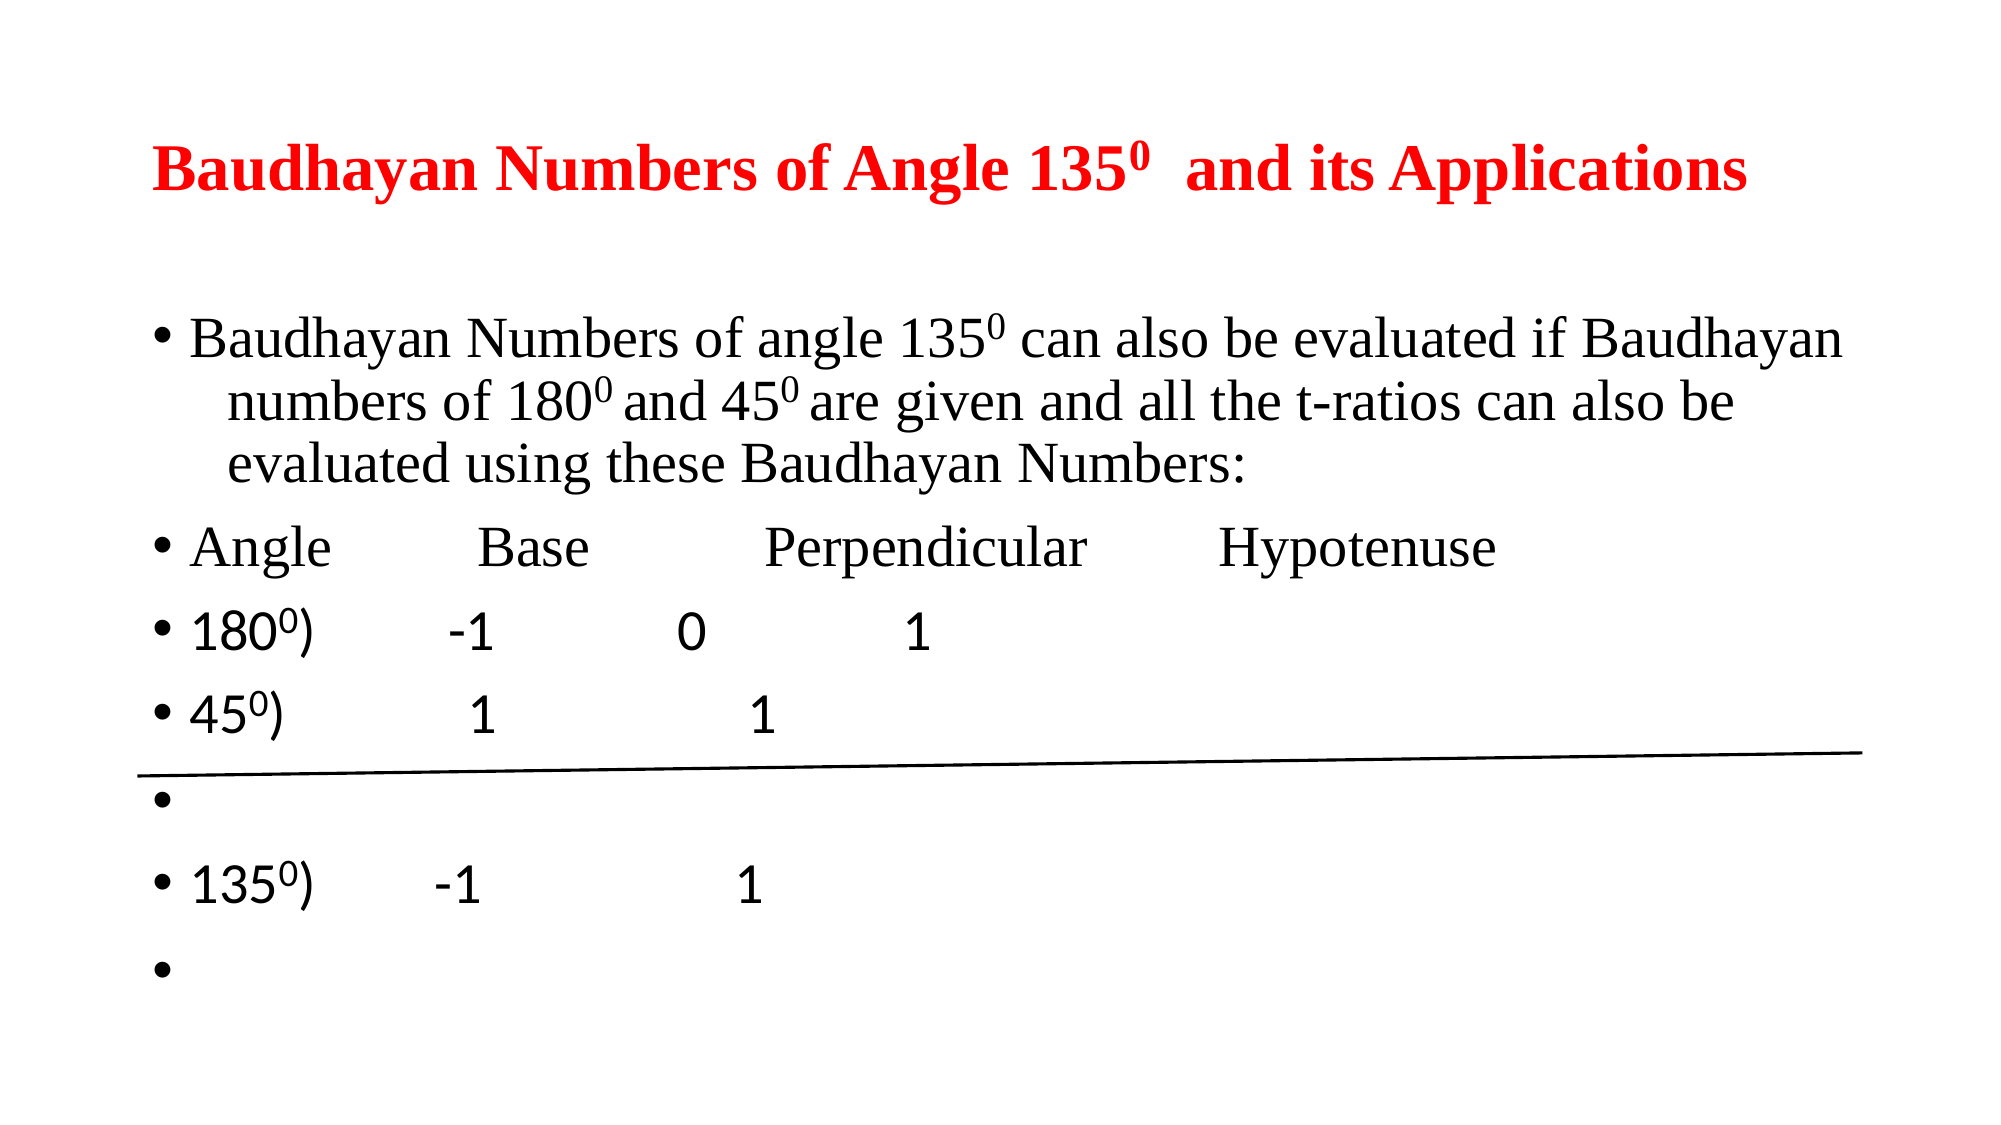

# Baudhayan Numbers of Angle 1350 and its Applications
Baudhayan Numbers of angle 1350 can also be evaluated if Baudhayan numbers of 1800 and 450 are given and all the t-ratios can also be evaluated using these Baudhayan Numbers:
Angle Base Perpendicular Hypotenuse
1800) -1			0			1
450) 1 		 1
1350) -1 		 1